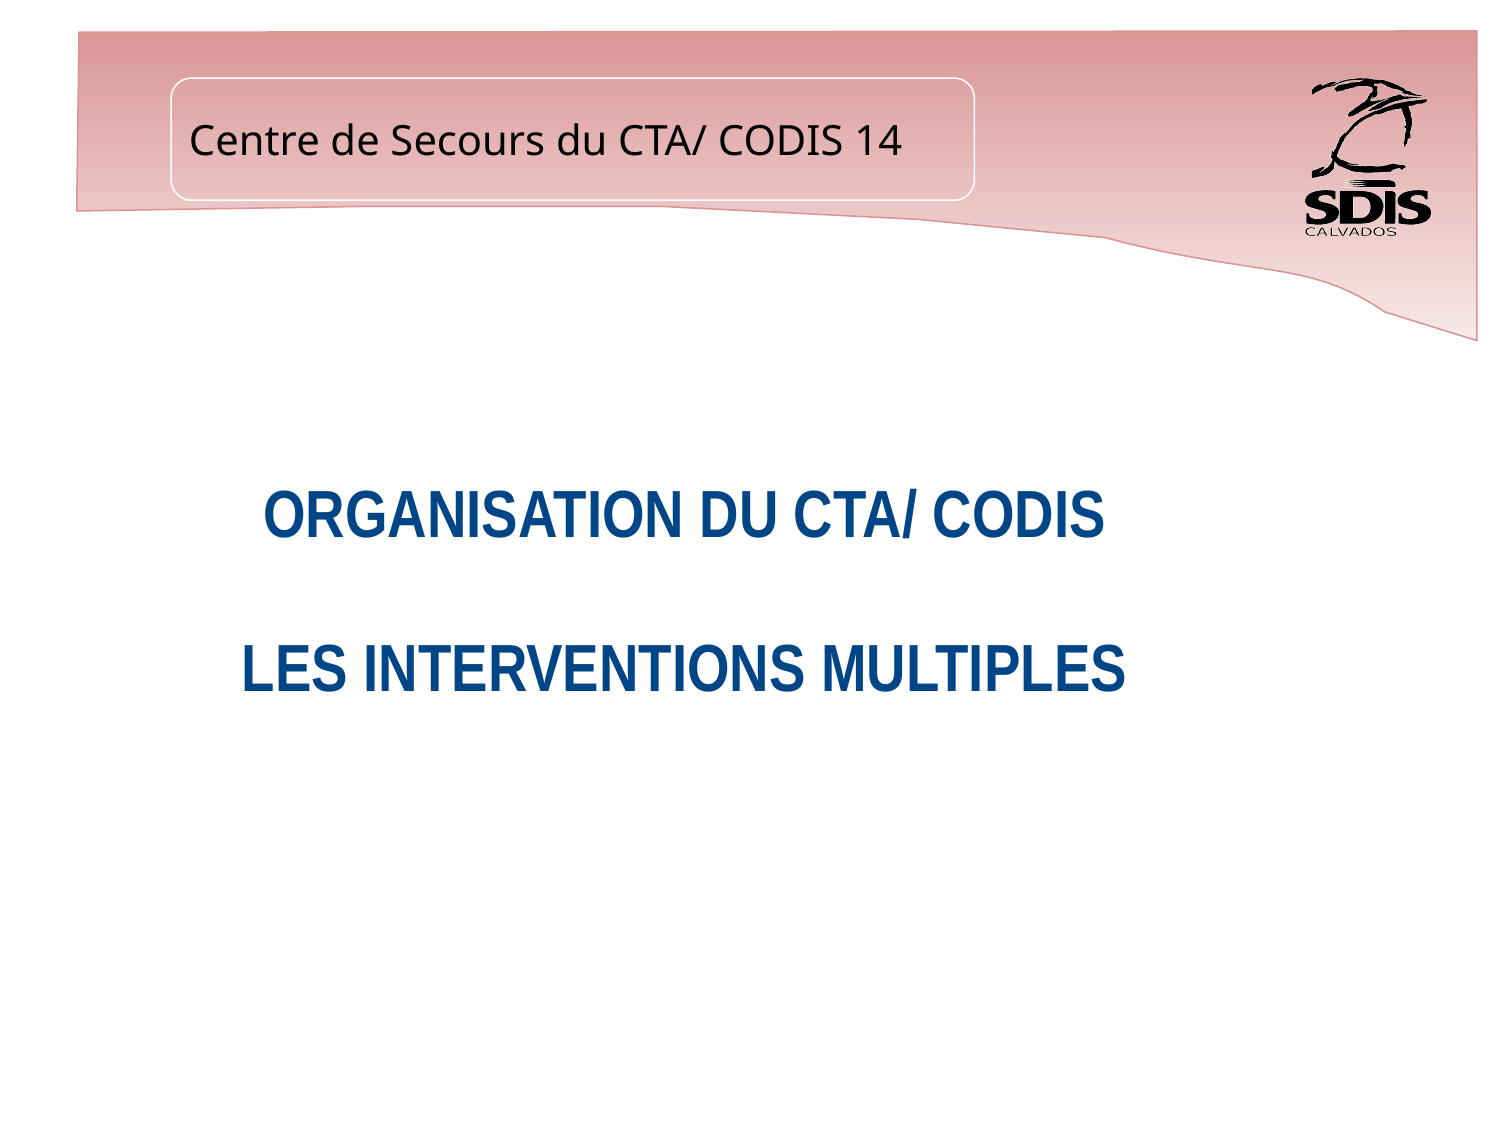

Centre de Secours du CTA/ CODIS 14
ORGANISATION DU CTA/ CODIS
LES INTERVENTIONS MULTIPLES